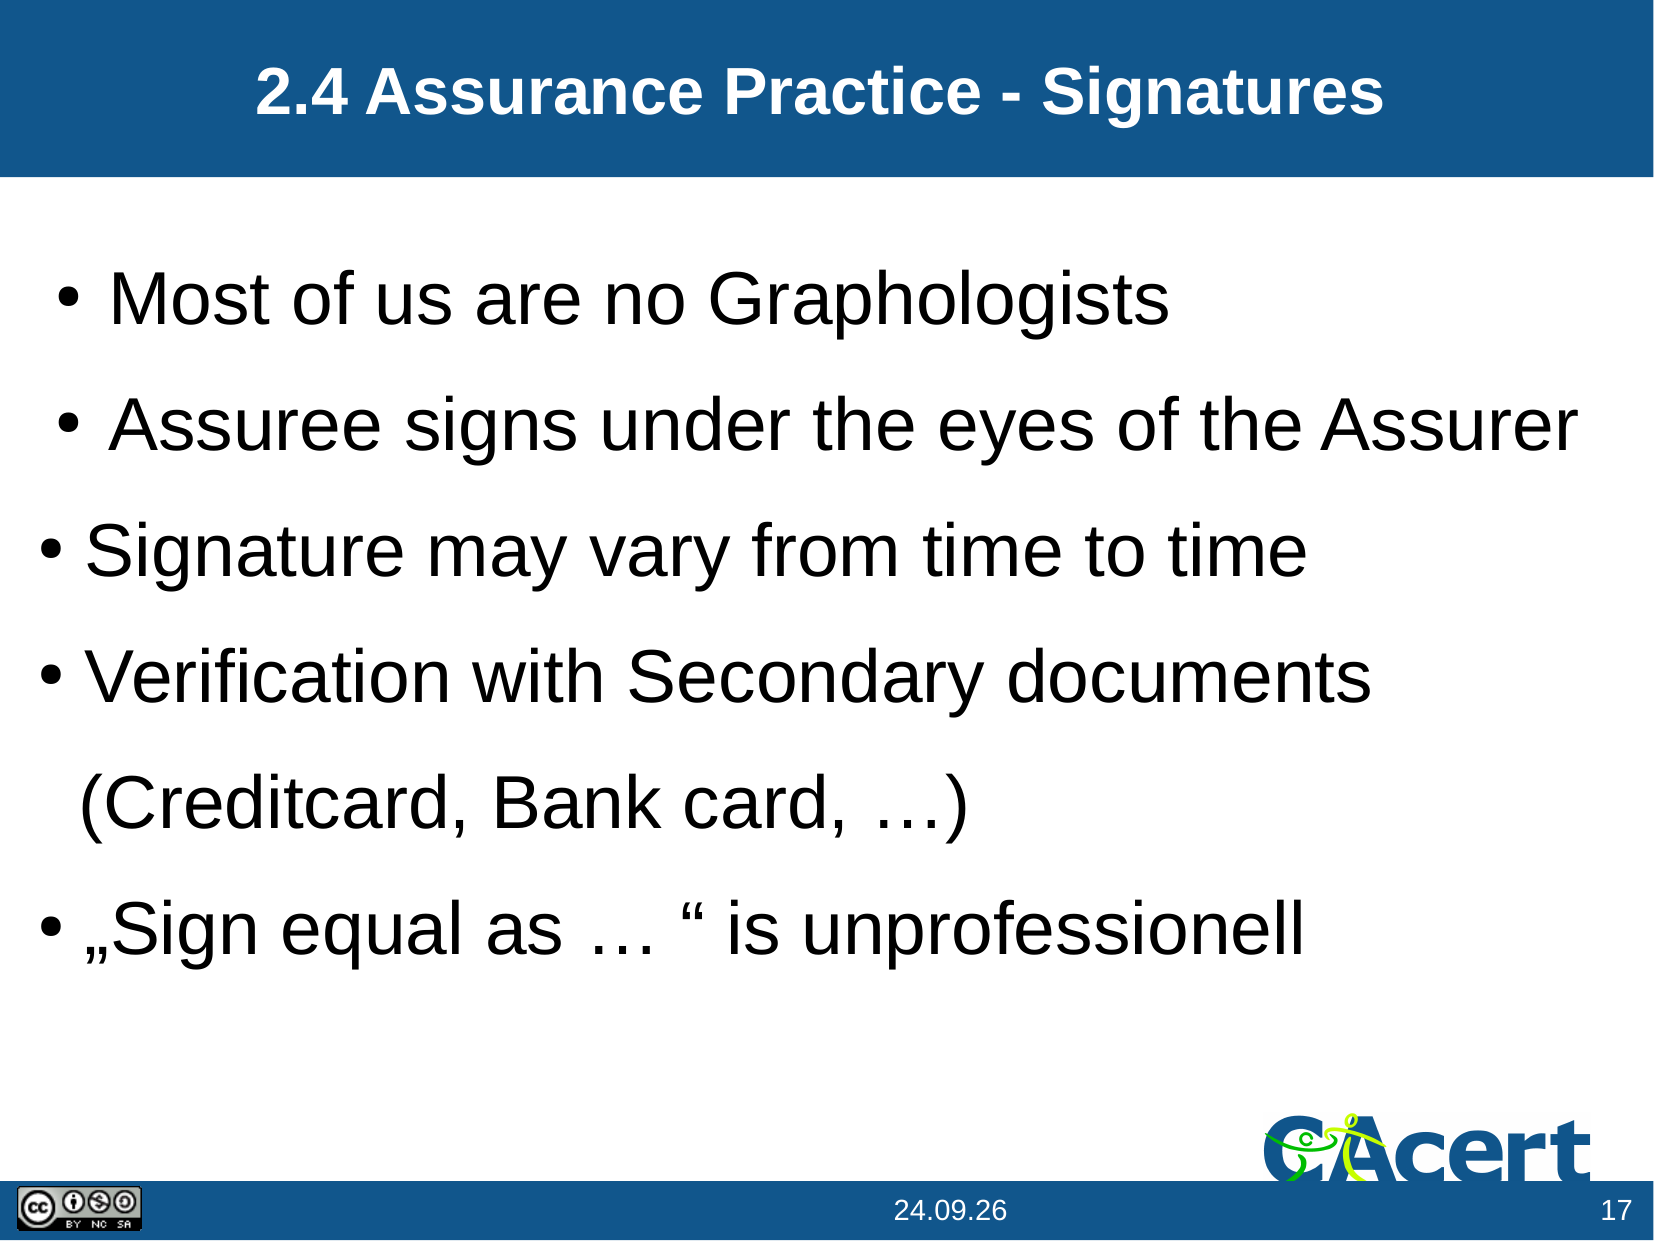

# 2.4 Assurance Practice - Signatures
Most of us are no Graphologists
Assuree signs under the eyes of the Assurer
 Signature may vary from time to time
 Verification with Secondary documents
 (Creditcard, Bank card, …)
 „Sign equal as … “ is unprofessionell